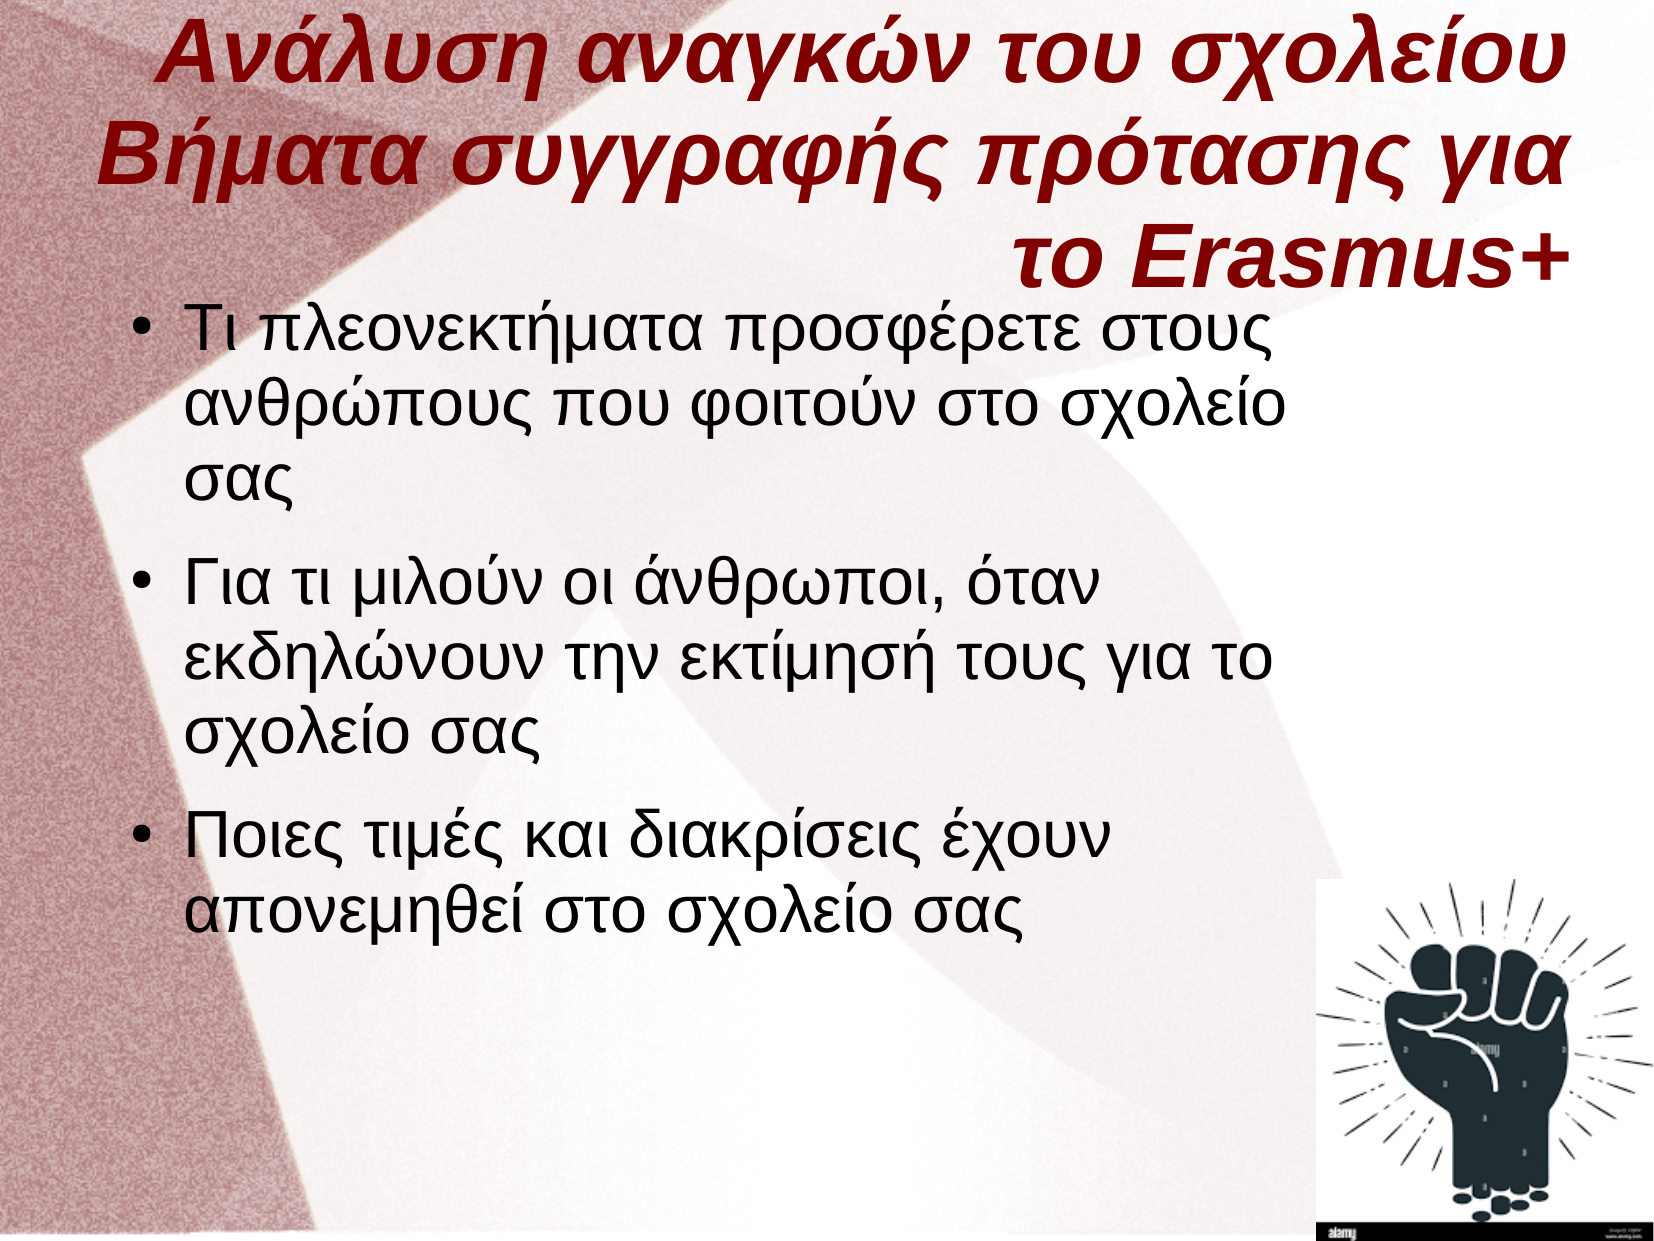

Ανάλυση αναγκών του σχολείου
Βήματα συγγραφής πρότασης για το Erasmus+
# Tι πλεονεκτήματα προσφέρετε στους ανθρώπους που φοιτούν στο σχολείο σας
Για τι μιλούν οι άνθρωποι, όταν εκδηλώνουν την εκτίμησή τους για το σχολείο σας
Ποιες τιμές και διακρίσεις έχουν απονεμηθεί στο σχολείο σας